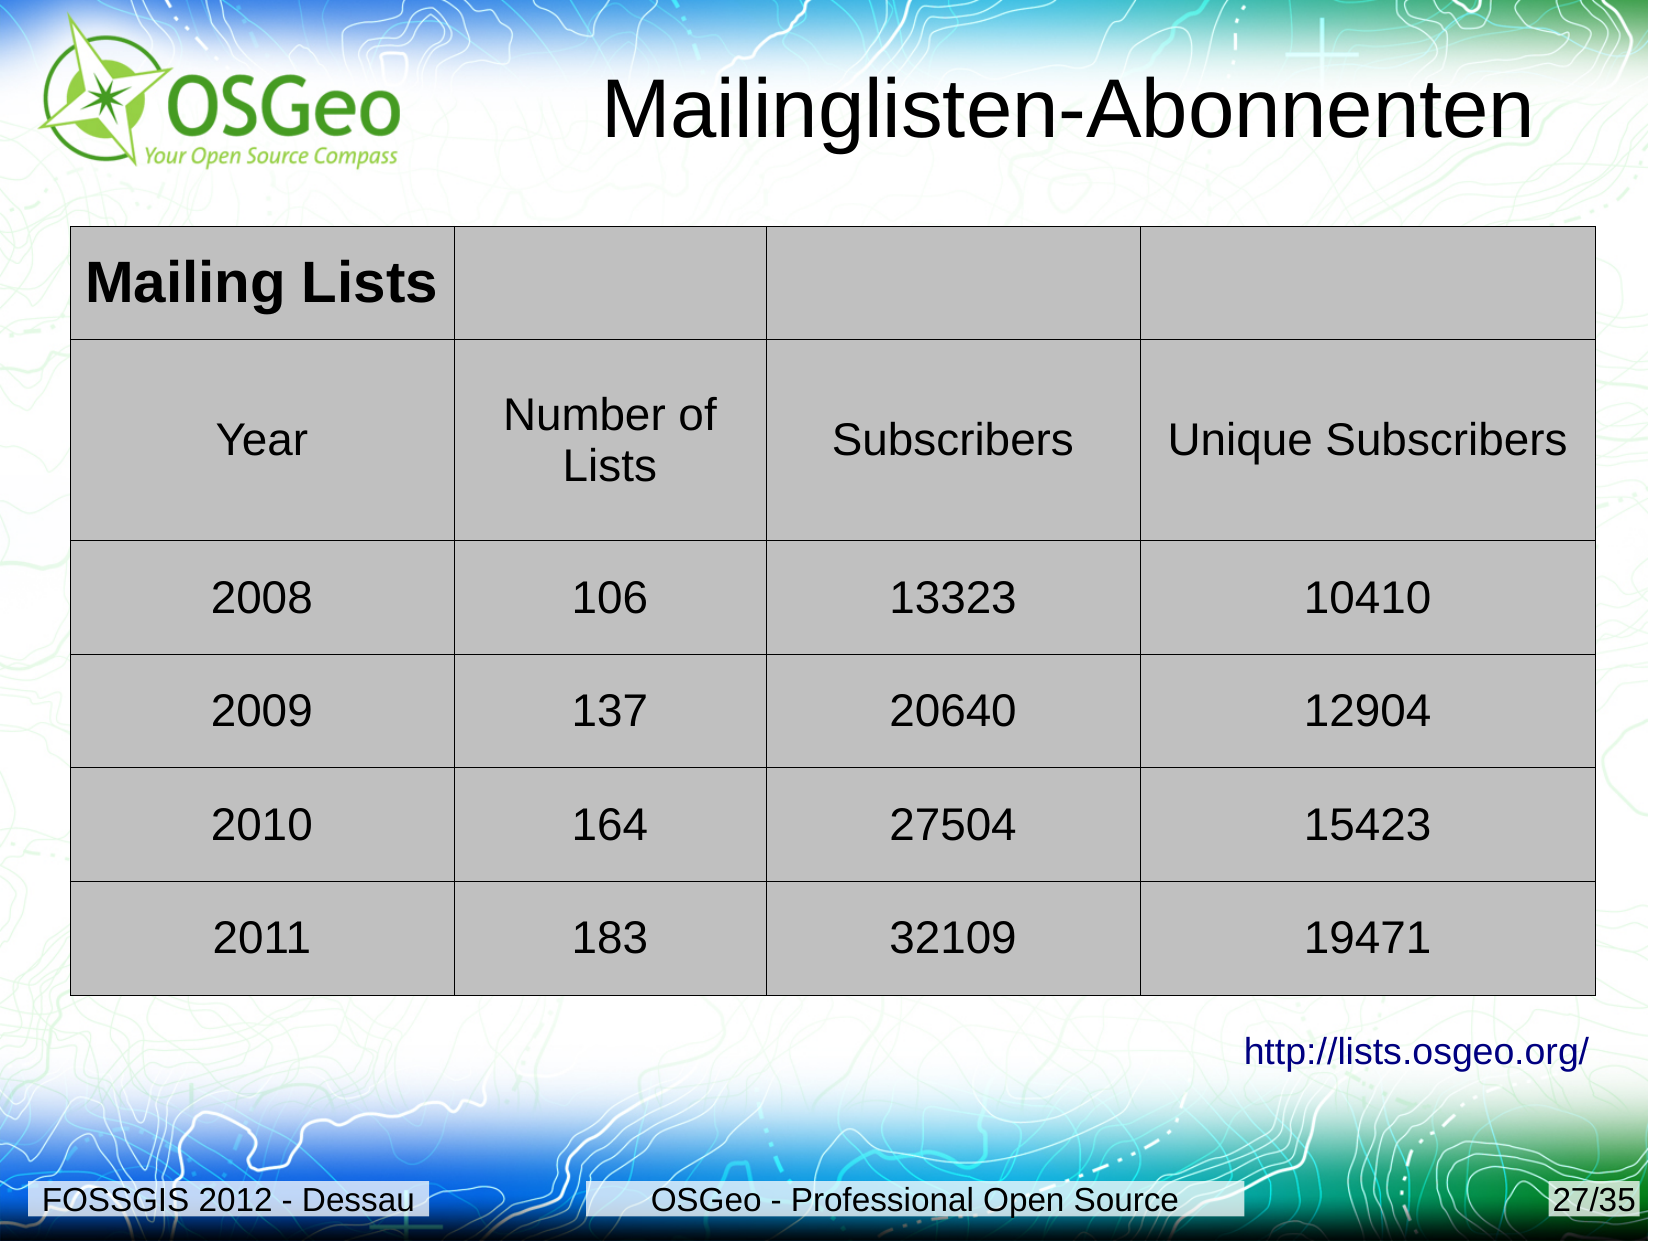

# Mailinglisten-Abonnenten
| Mailing Lists | | | |
| --- | --- | --- | --- |
| Year | Number of Lists | Subscribers | Unique Subscribers |
| 2008 | 106 | 13323 | 10410 |
| 2009 | 137 | 20640 | 12904 |
| 2010 | 164 | 27504 | 15423 |
| 2011 | 183 | 32109 | 19471 |
http://lists.osgeo.org/
FOSSGIS 2012 - Dessau
OSGeo - Professional Open Source
27